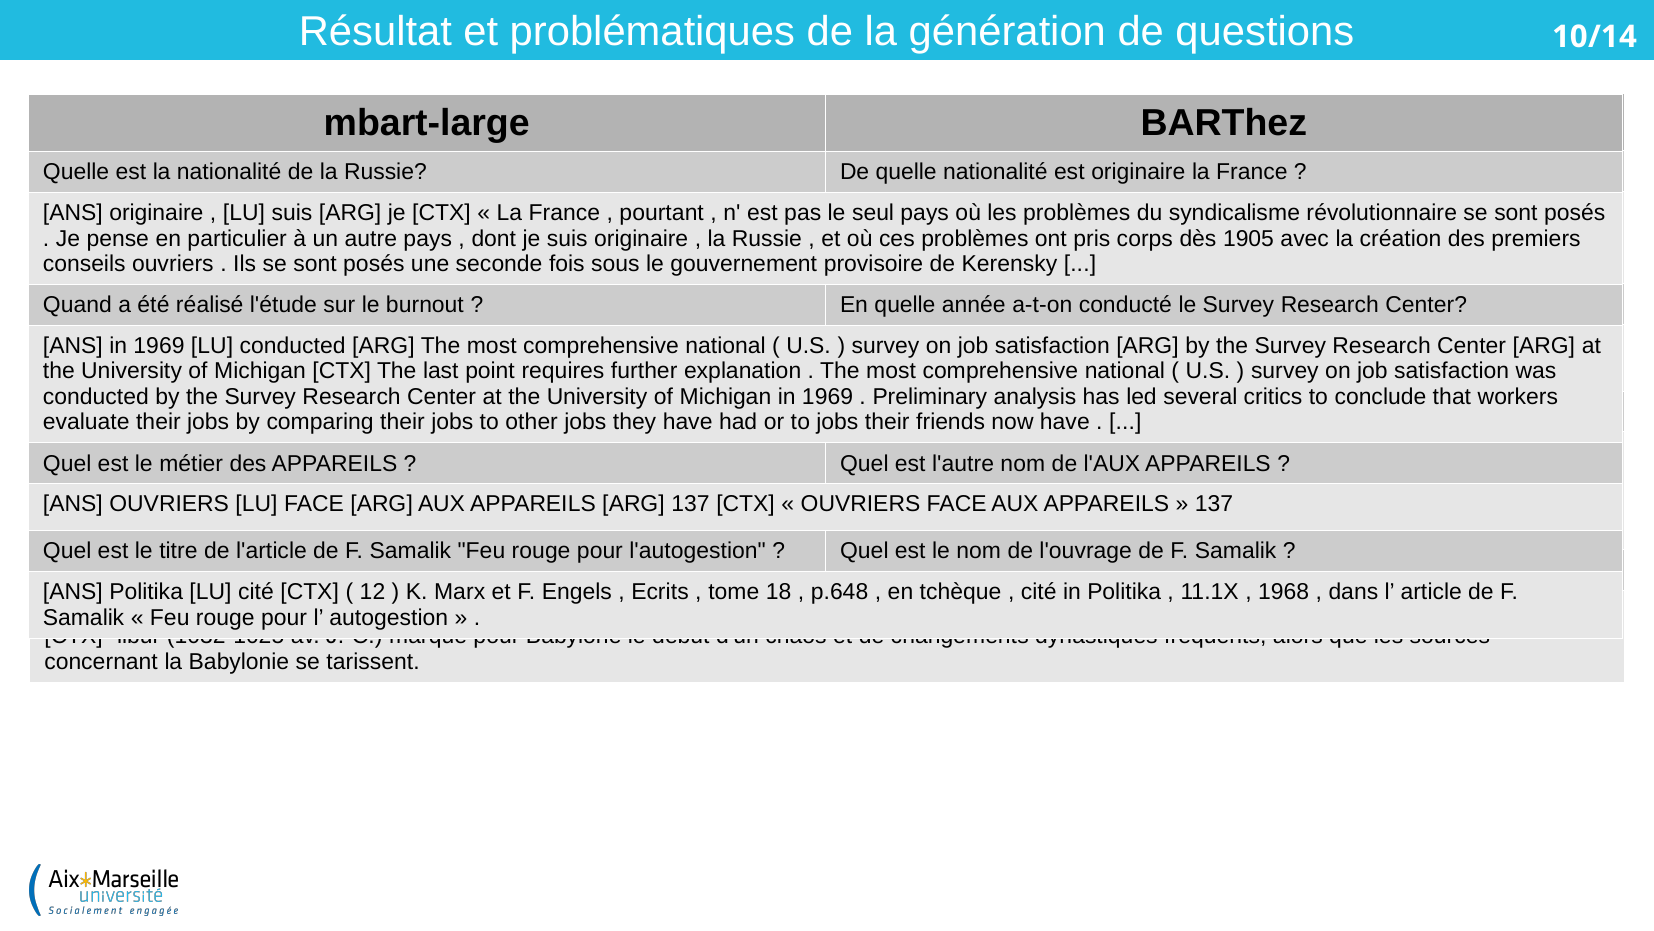

Résultat et problématiques de la génération de questions
10/14
| Référence | BARThez |
| --- | --- |
| Qu'est ce qui a été trouvé dans la ville ? | Quel objet a été trouvé dans la ville ? |
| [ANS] le matériel archéologique [LU] trouvé [ARG] dans la Ville ou à l' extérieur de celle-ci [CTX] Il est divisé en deux sections : « urbaine » et « extra- urbaine » , suivant que le matériel archéologique a été trouvé dans la Ville ou à l' extérieur de celle-ci . | |
| Quelle est la couleur de la niche derrière l'ange rouge ? | Quelle était la couleur de la niche de l'Ange musicien ? |
| [ANS] la couleur rosâtre [LU] voulait [ARG] une imitation de pierre rouge-brun [CTX] et l'arrière-plan de l'Ange musicien en rouge présentait une niche dont la couleur rosâtre se voulait une imitation de pierre rouge-brun. | |
| Quel montant en 2019 ? | Quel est le revenu des collectivités locales en 2019 ? |
| [ANS] 12 milliards d'euros [LU] contre [ARG] 7,9 milliards d'euros [CTX] et 12 milliards d'euros en 2019), contre 7,9 milliards d'euros pour les collectivités locales, 3,2 pour l'État, et 2,2 pour les entreprises. Le Ministère de la Jeunesse et des Sports estime à 100 000 (58 % d'hommes pour 42 % de femmes) le nombre de salariés travaillant pour le secteur sportif en France | |
| Que marque 1025 av. J.-C. pour Babylone ? | Qu'est ce qui marque pour Babylone ? |
| [ANS] le début d'un chaos et de changements dynastiques fréquents [LU] marque [ARG] pour Babylone [CTX] -libur (1032-1025 av. J.-C.) marque pour Babylone le début d'un chaos et de changements dynastiques fréquents, alors que les sources concernant la Babylonie se tarissent. | |
| mbart-large | BARThez |
| --- | --- |
| Quelle est la nationalité de la Russie? | De quelle nationalité est originaire la France ? |
| [ANS] originaire , [LU] suis [ARG] je [CTX] « La France , pourtant , n' est pas le seul pays où les problèmes du syndicalisme révolutionnaire se sont posés . Je pense en particulier à un autre pays , dont je suis originaire , la Russie , et où ces problèmes ont pris corps dès 1905 avec la création des premiers conseils ouvriers . Ils se sont posés une seconde fois sous le gouvernement provisoire de Kerensky [...] | |
| Quand a été réalisé l'étude sur le burnout ? | En quelle année a-t-on conducté le Survey Research Center? |
| [ANS] in 1969 [LU] conducted [ARG] The most comprehensive national ( U.S. ) survey on job satisfaction [ARG] by the Survey Research Center [ARG] at the University of Michigan [CTX] The last point requires further explanation . The most comprehensive national ( U.S. ) survey on job satisfaction was conducted by the Survey Research Center at the University of Michigan in 1969 . Preliminary analysis has led several critics to conclude that workers evaluate their jobs by comparing their jobs to other jobs they have had or to jobs their friends now have . [...] | |
| Quel est le métier des APPAREILS ? | Quel est l'autre nom de l'AUX APPAREILS ? |
| [ANS] OUVRIERS [LU] FACE [ARG] AUX APPAREILS [ARG] 137 [CTX] « OUVRIERS FACE AUX APPAREILS » 137 | |
| Quel est le titre de l'article de F. Samalik "Feu rouge pour l'autogestion" ? | Quel est le nom de l'ouvrage de F. Samalik ? |
| [ANS] Politika [LU] cité [CTX] ( 12 ) K. Marx et F. Engels , Ecrits , tome 18 , p.648 , en tchèque , cité in Politika , 11.1X , 1968 , dans l’ article de F. Samalik « Feu rouge pour l’ autogestion » . | |